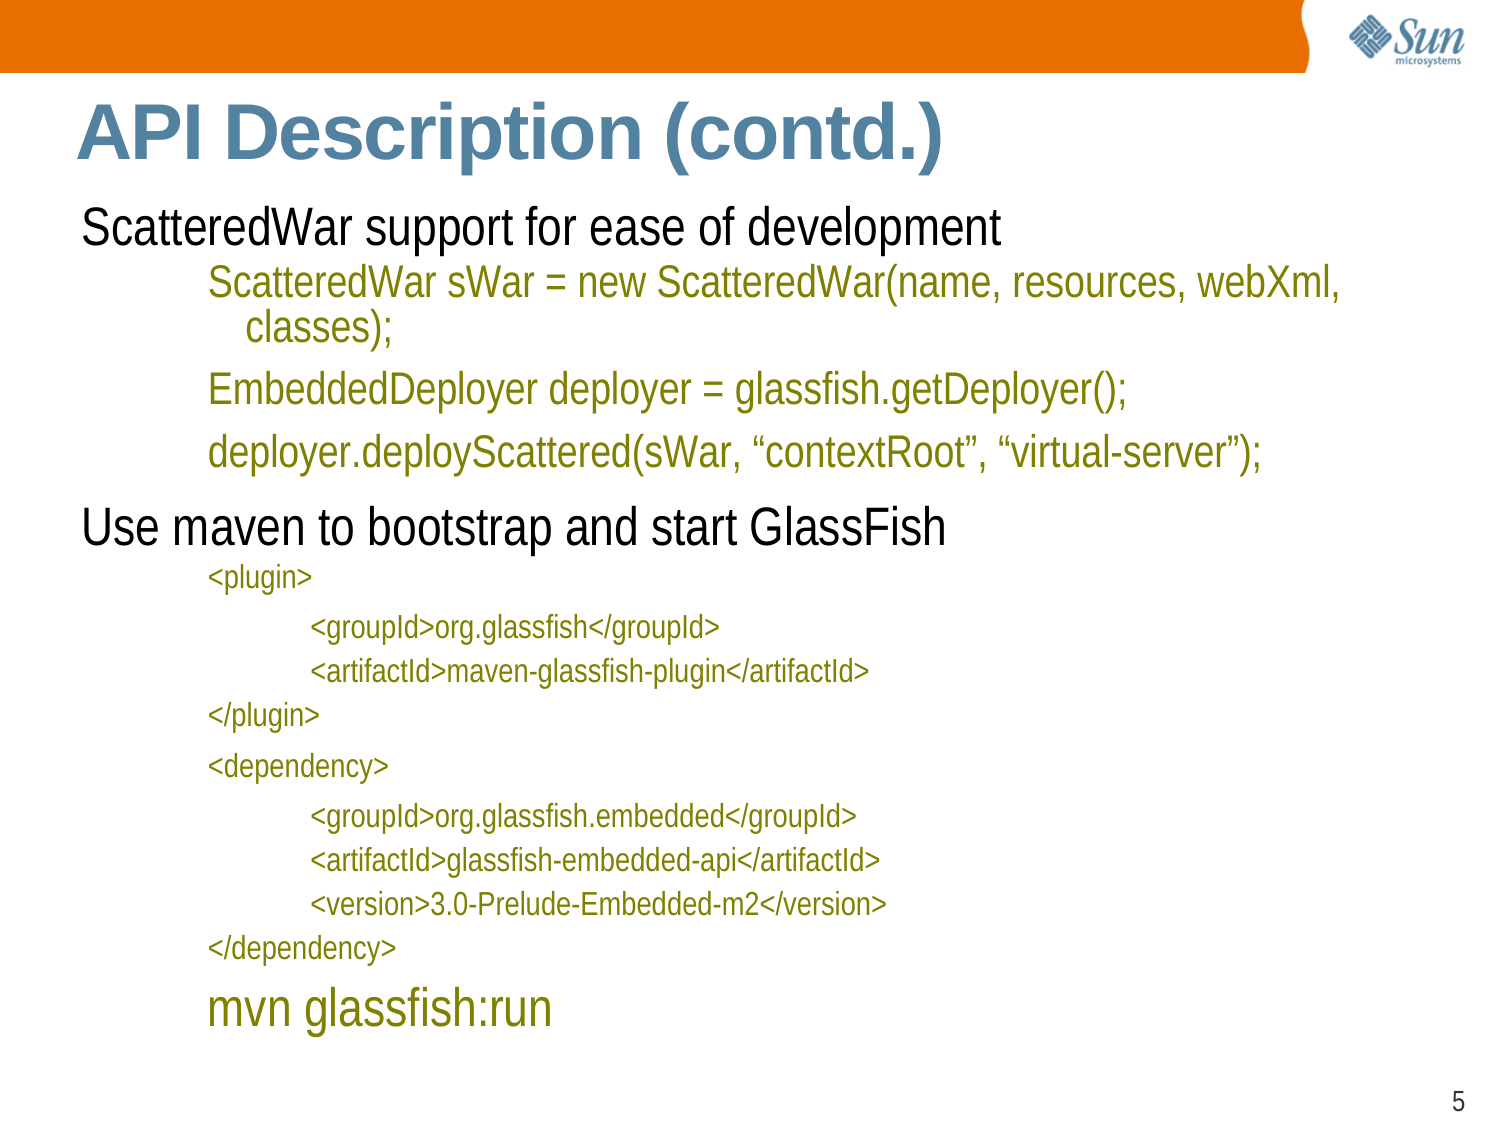

# API Description (contd.)
ScatteredWar support for ease of development
ScatteredWar sWar = new ScatteredWar(name, resources, webXml, classes);
EmbeddedDeployer deployer = glassfish.getDeployer();
deployer.deployScattered(sWar, “contextRoot”, “virtual-server”);
Use maven to bootstrap and start GlassFish
<plugin>
<groupId>org.glassfish</groupId>
<artifactId>maven-glassfish-plugin</artifactId>
</plugin>
<dependency>
<groupId>org.glassfish.embedded</groupId>
<artifactId>glassfish-embedded-api</artifactId>
<version>3.0-Prelude-Embedded-m2</version>
</dependency>
mvn glassfish:run